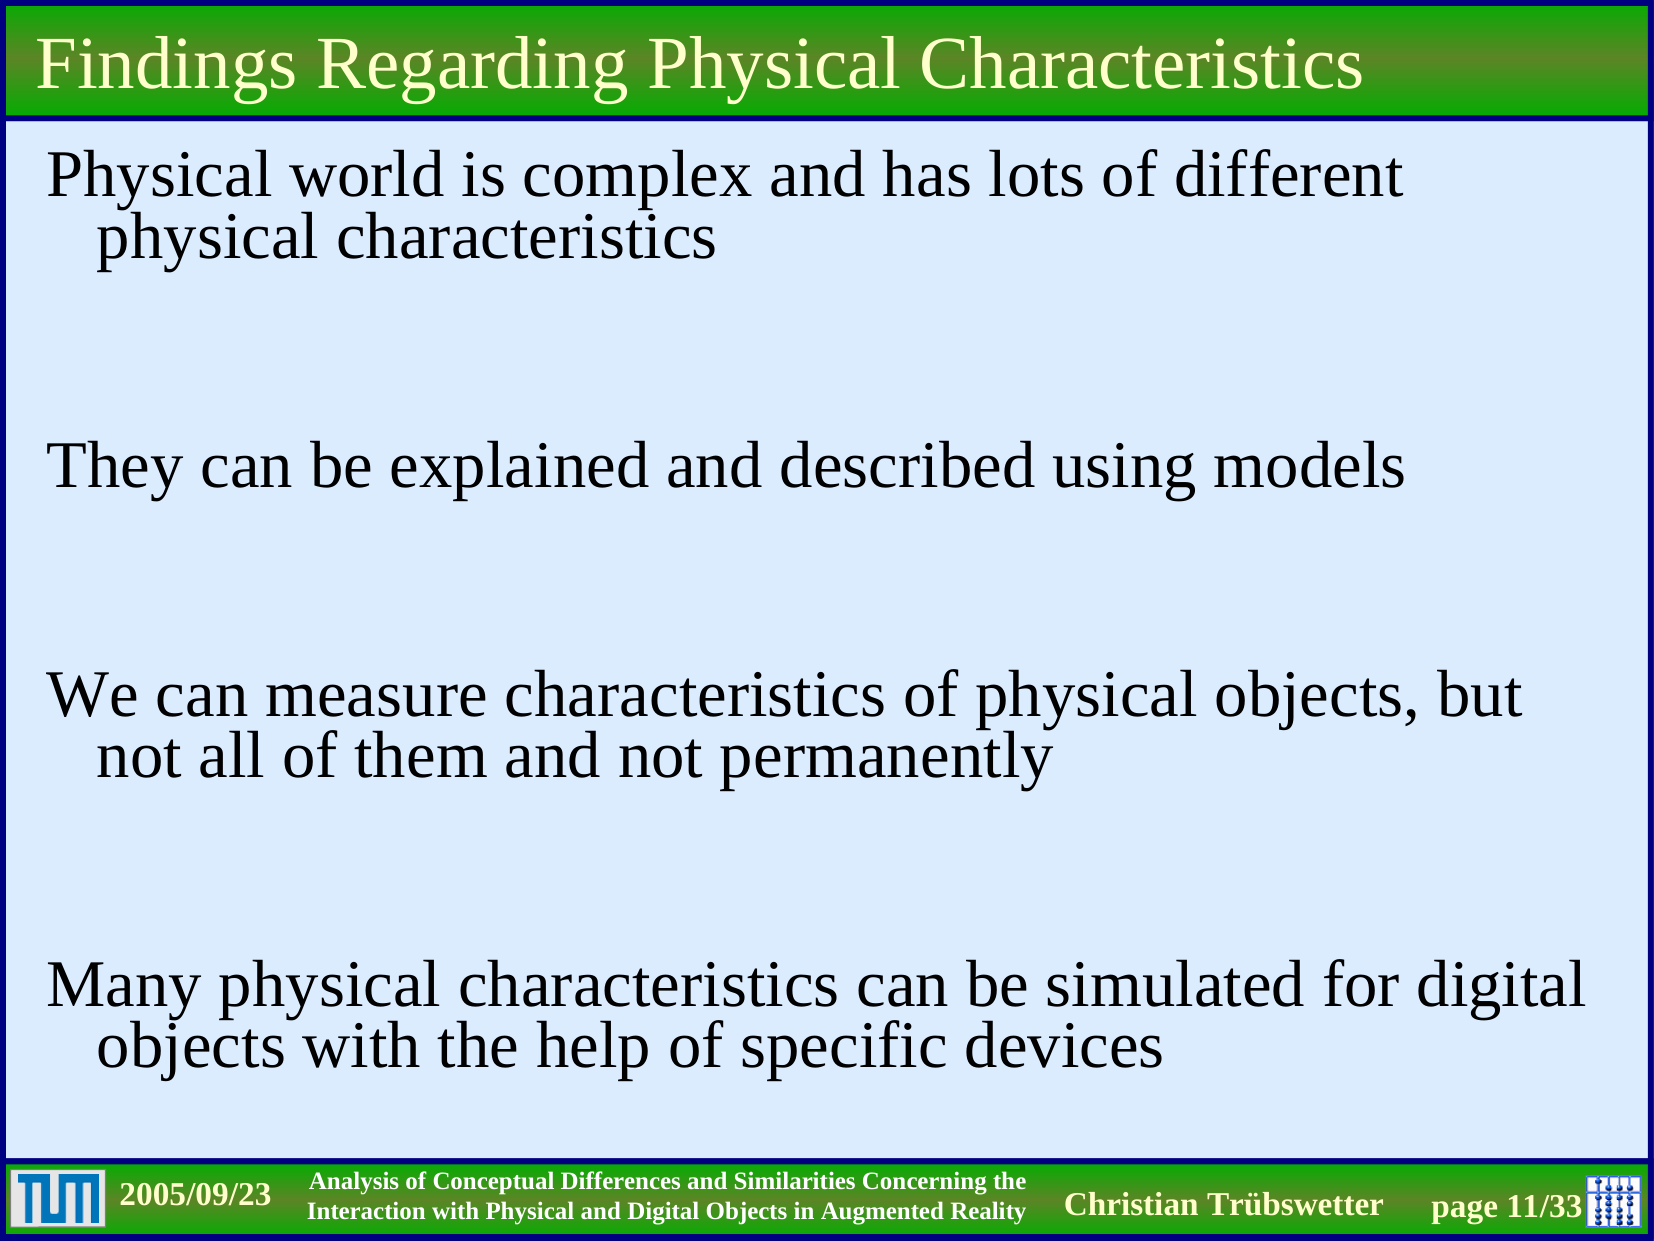

# Findings Regarding Physical Characteristics
Physical world is complex and has lots of different physical characteristics
They can be explained and described using models
We can measure characteristics of physical objects, but not all of them and not permanently
Many physical characteristics can be simulated for digital objects with the help of specific devices